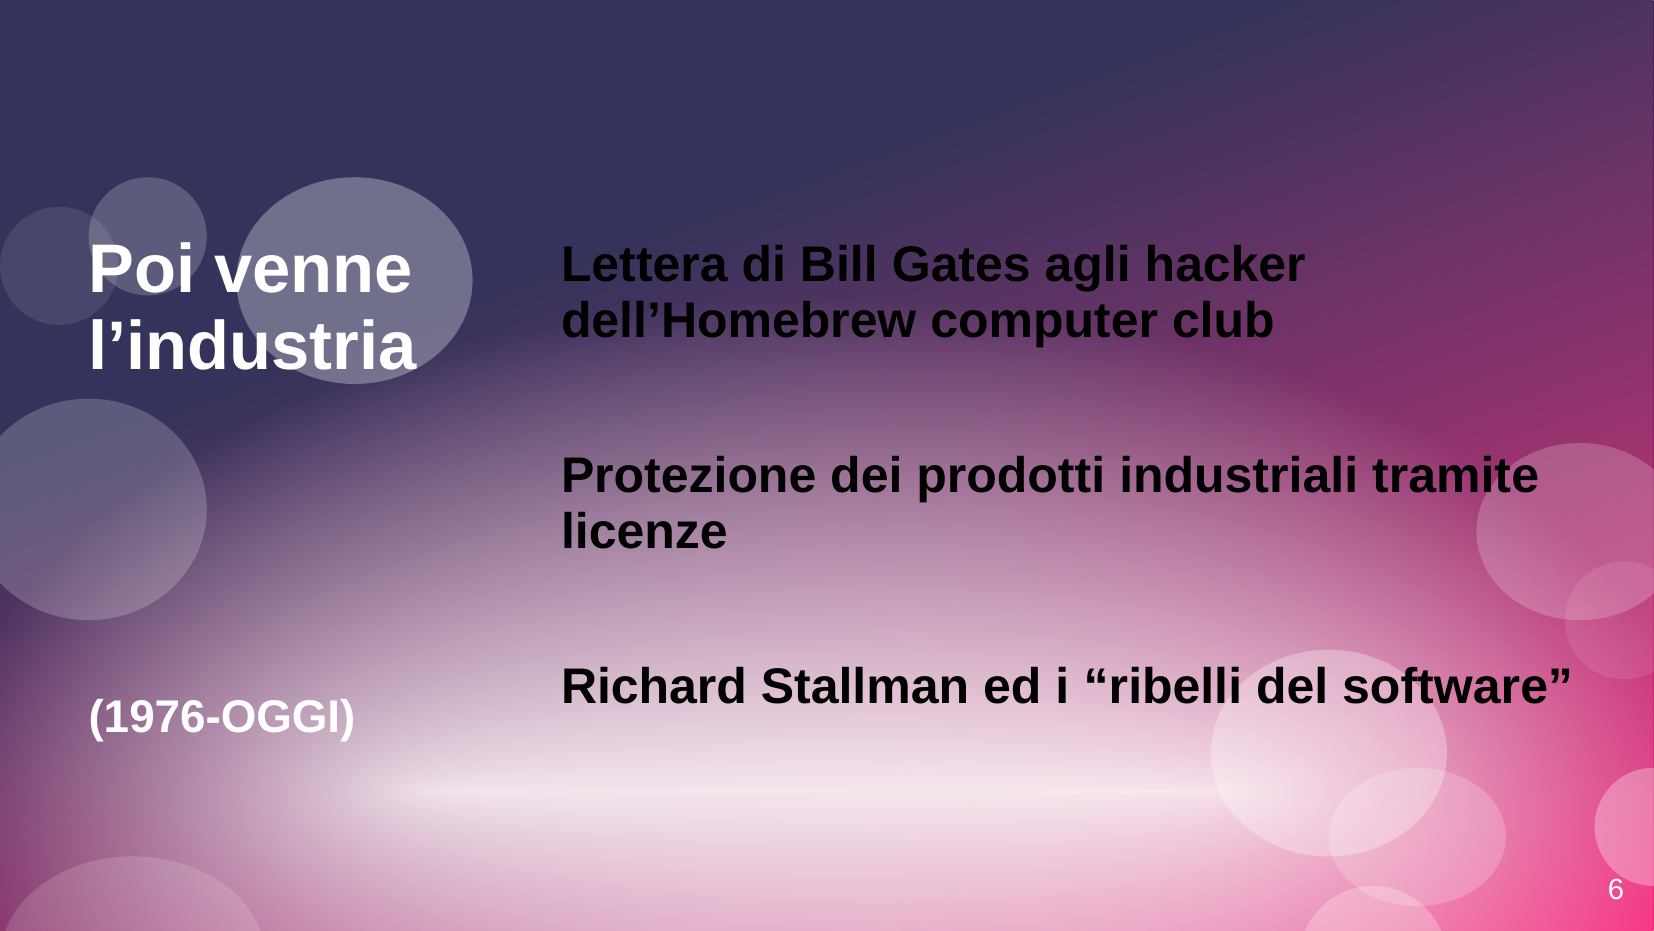

# Poi venne l’industria (1976-OGGI)
Lettera di Bill Gates agli hacker dell’Homebrew computer club
Protezione dei prodotti industriali tramite licenze
Richard Stallman ed i “ribelli del software”